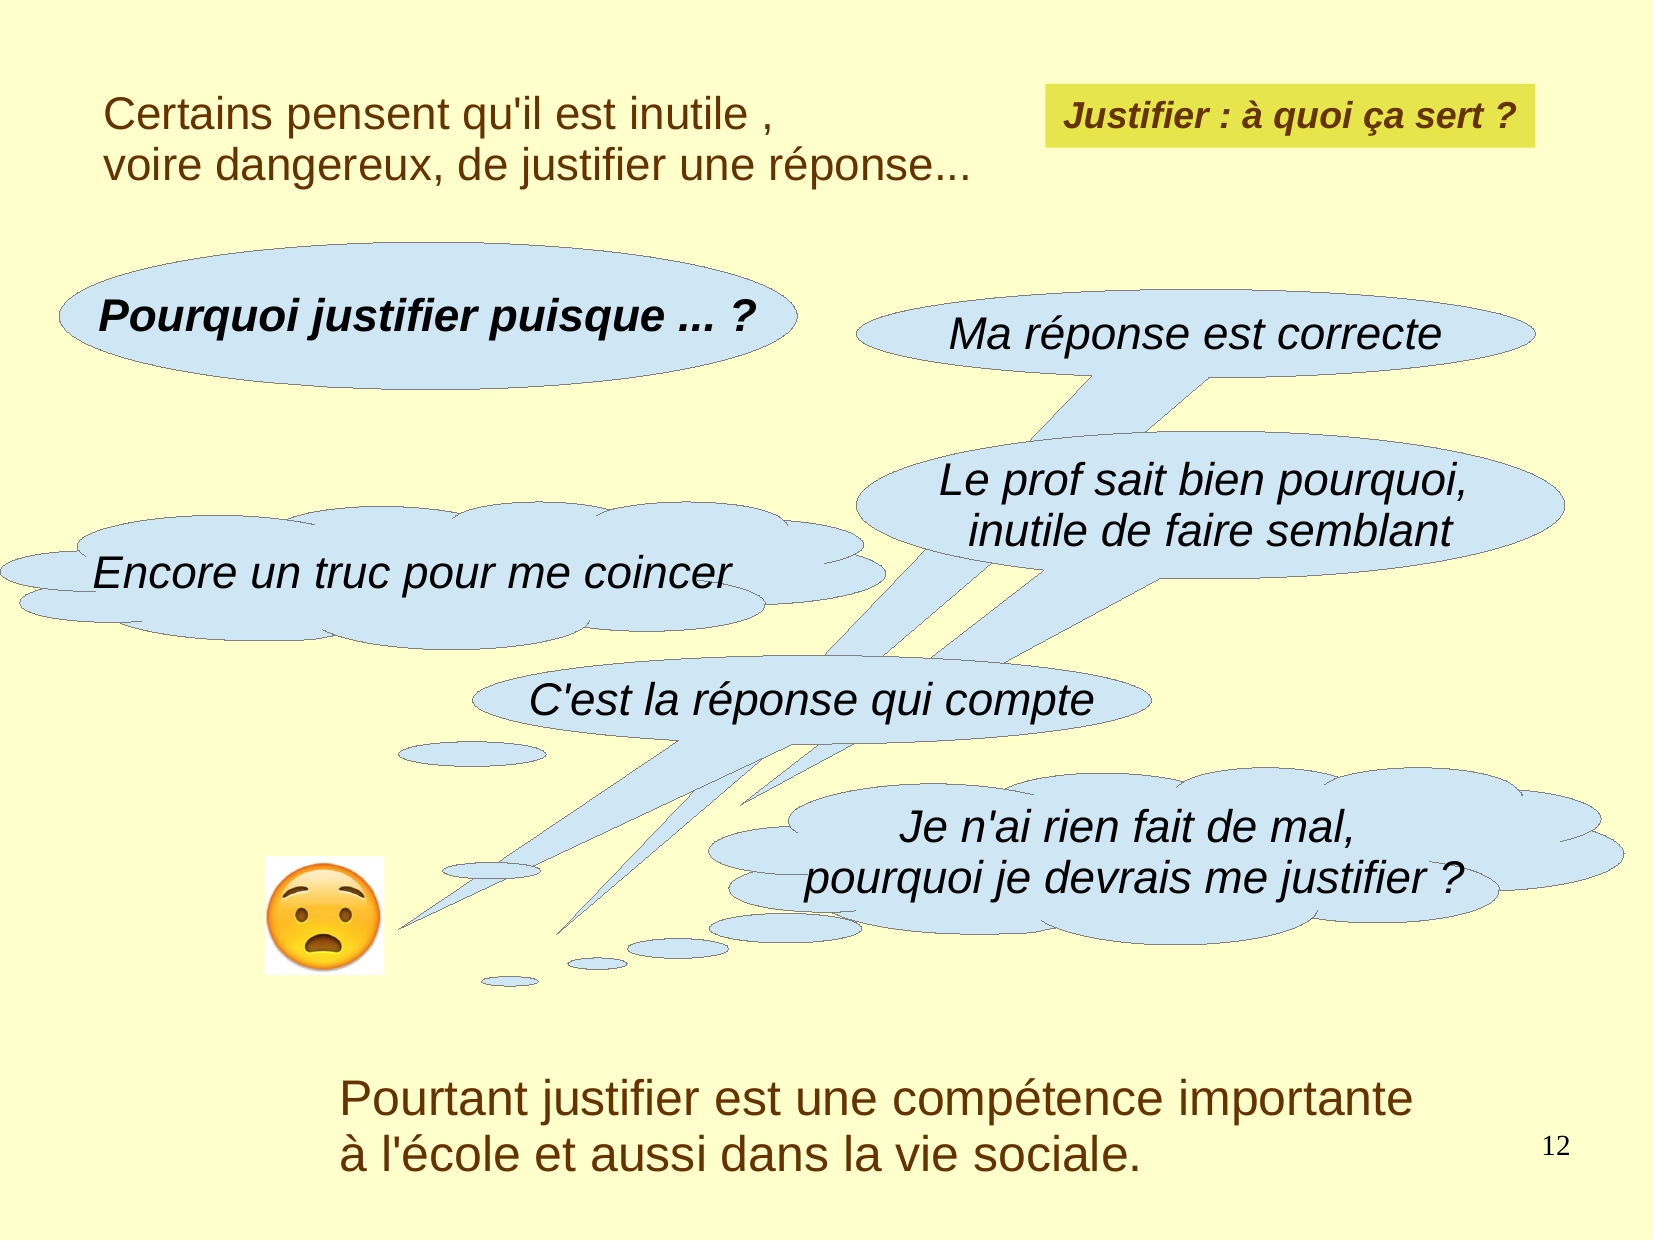

Certains pensent qu'il est inutile ,
voire dangereux, de justifier une réponse...
Justifier : à quoi ça sert ?
Pourquoi justifier puisque ... ?
Ma réponse est correcte
Le prof sait bien pourquoi,
inutile de faire semblant
Encore un truc pour me coincer
C'est la réponse qui compte
Je n'ai rien fait de mal,
pourquoi je devrais me justifier ?
Pourtant justifier est une compétence importante
à l'école et aussi dans la vie sociale.
12